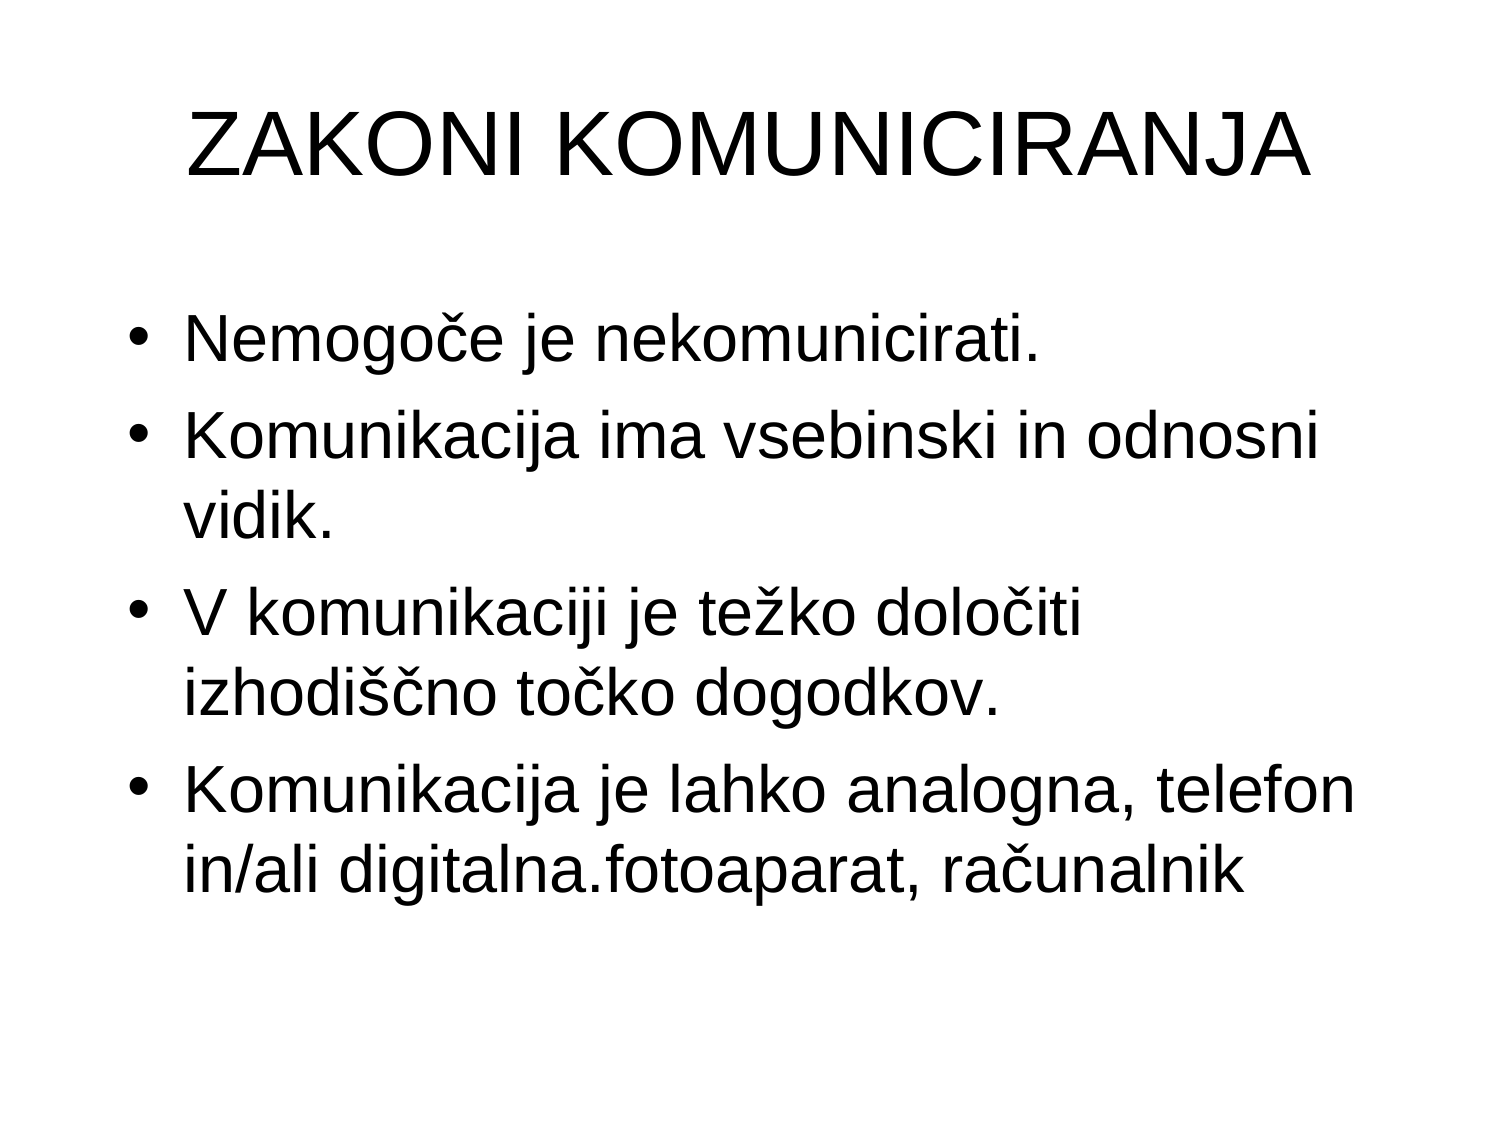

# ZAKONI KOMUNICIRANJA
Nemogoče je nekomunicirati.
Komunikacija ima vsebinski in odnosni vidik.
V komunikaciji je težko določiti izhodiščno točko dogodkov.
Komunikacija je lahko analogna, telefon in/ali digitalna.fotoaparat, računalnik